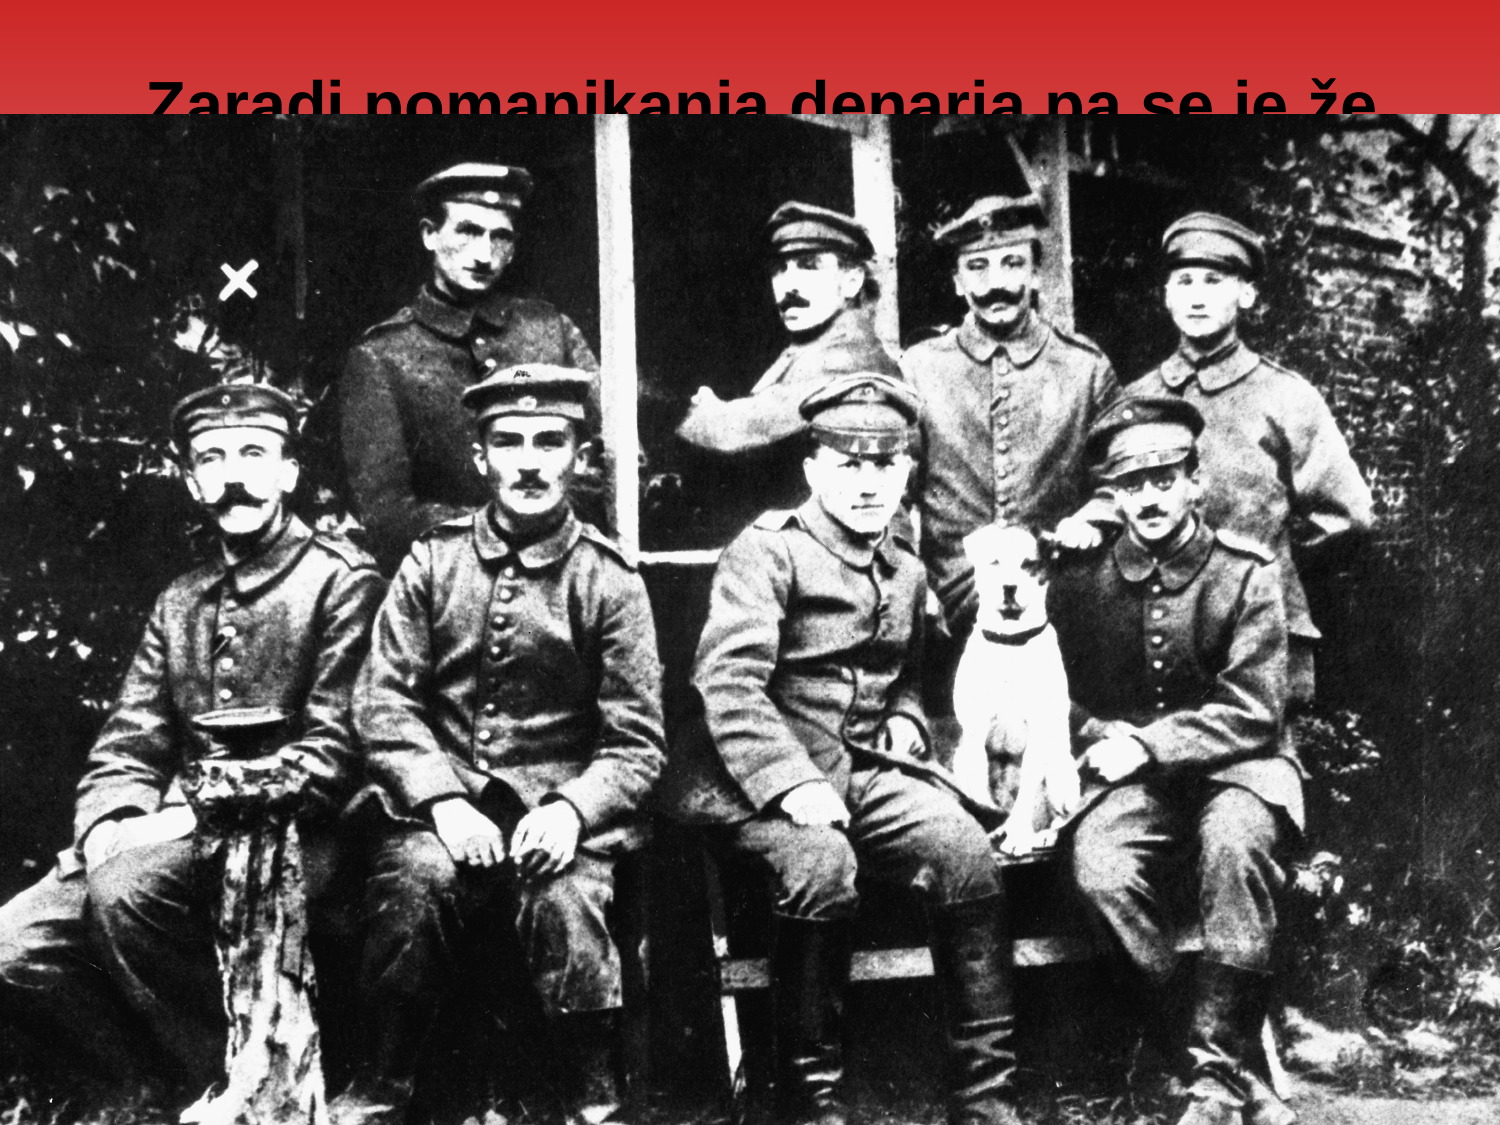

# Zaradi pomanjkanja denarja pa se je že naslednjo leto zatem prostovoljno javil v nemško vojsko. Bojeval se je na zahodni fronti, konec 1. svetovne vojne pa je dočakal v bolnišnici oslepljen zaradi bojnega plina.